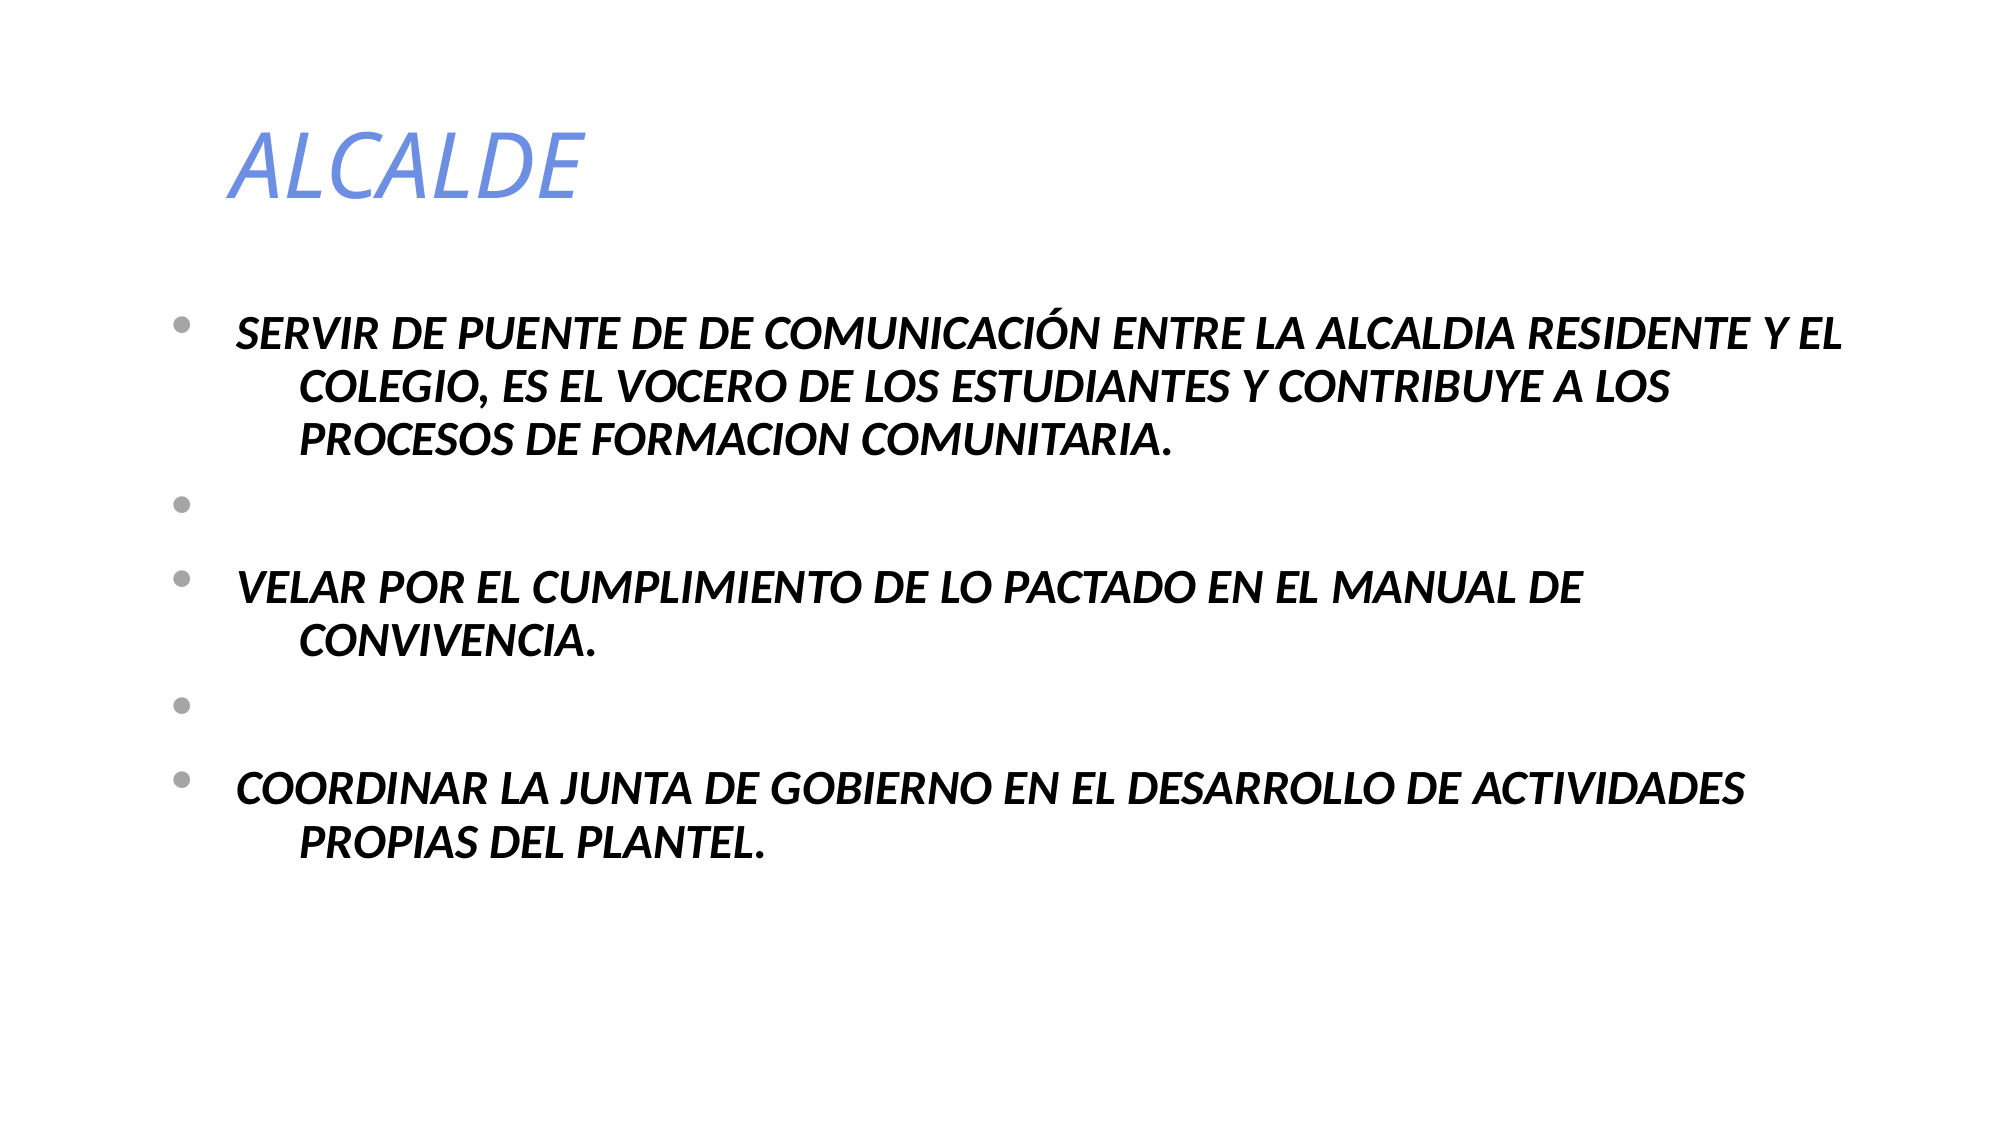

# ALCALDE
SERVIR DE PUENTE DE DE COMUNICACIÓN ENTRE LA ALCALDIA RESIDENTE Y EL COLEGIO, ES EL VOCERO DE LOS ESTUDIANTES Y CONTRIBUYE A LOS PROCESOS DE FORMACION COMUNITARIA.
VELAR POR EL CUMPLIMIENTO DE LO PACTADO EN EL MANUAL DE CONVIVENCIA.
COORDINAR LA JUNTA DE GOBIERNO EN EL DESARROLLO DE ACTIVIDADES PROPIAS DEL PLANTEL.